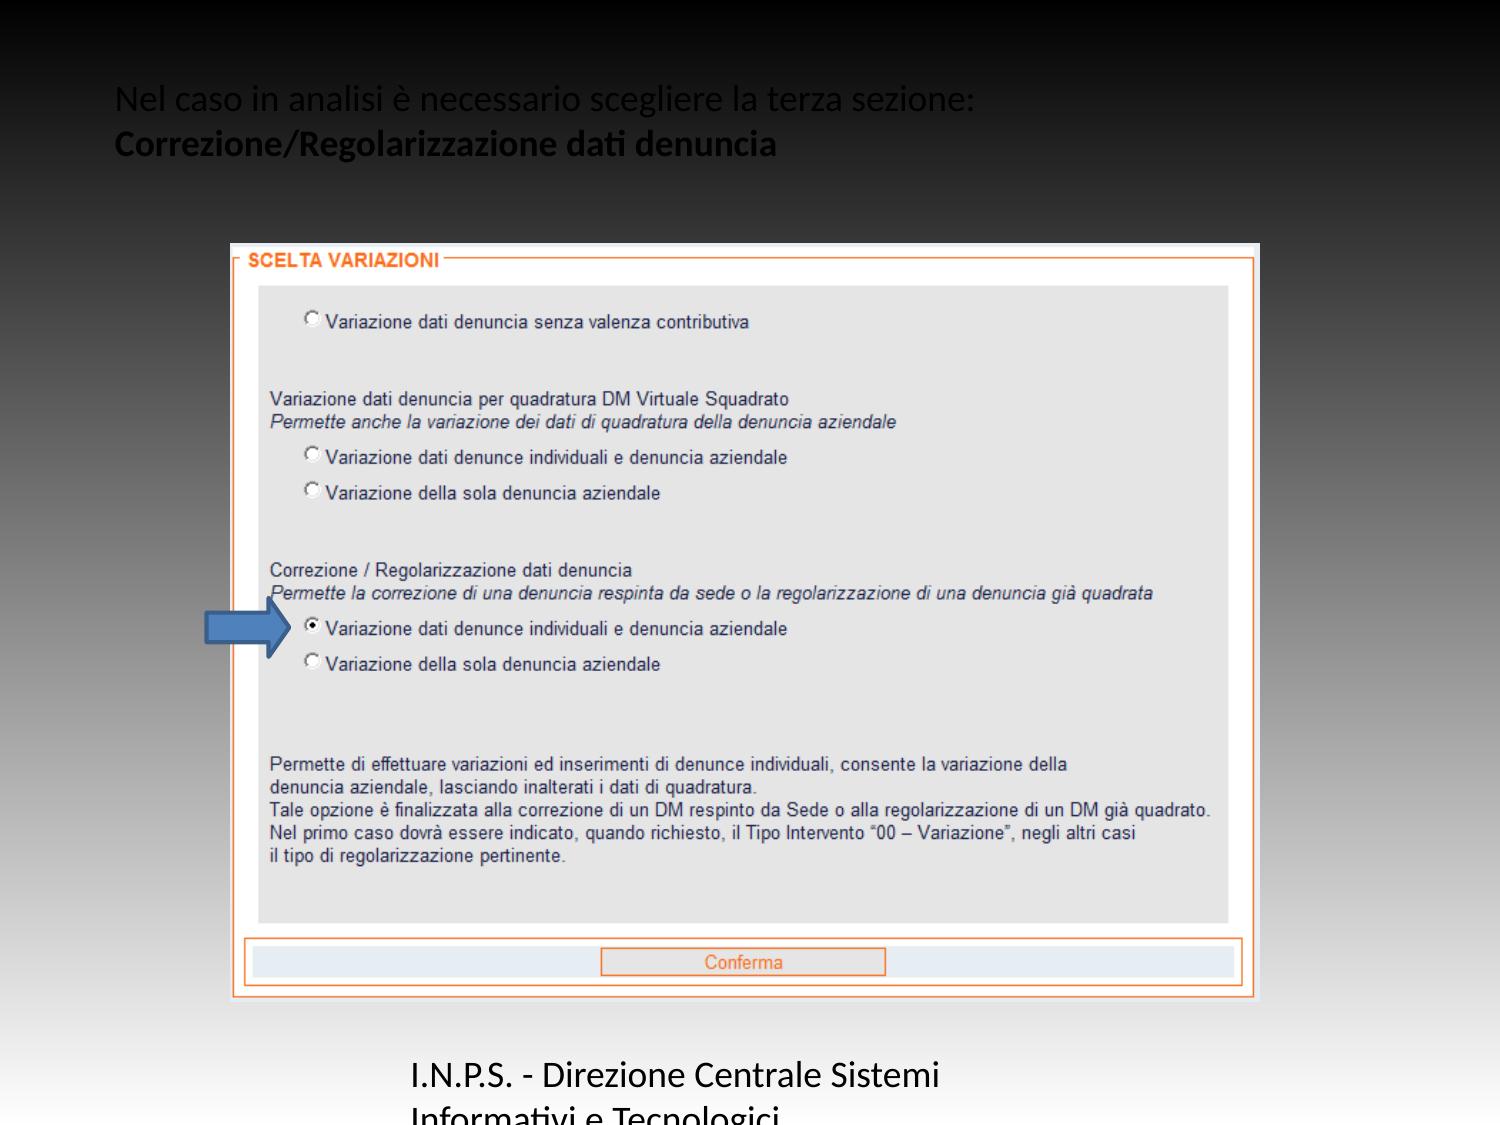

Nel caso in analisi è necessario scegliere la terza sezione:
Correzione/Regolarizzazione dati denuncia
I.N.P.S. - Direzione Centrale Sistemi Informativi e Tecnologici